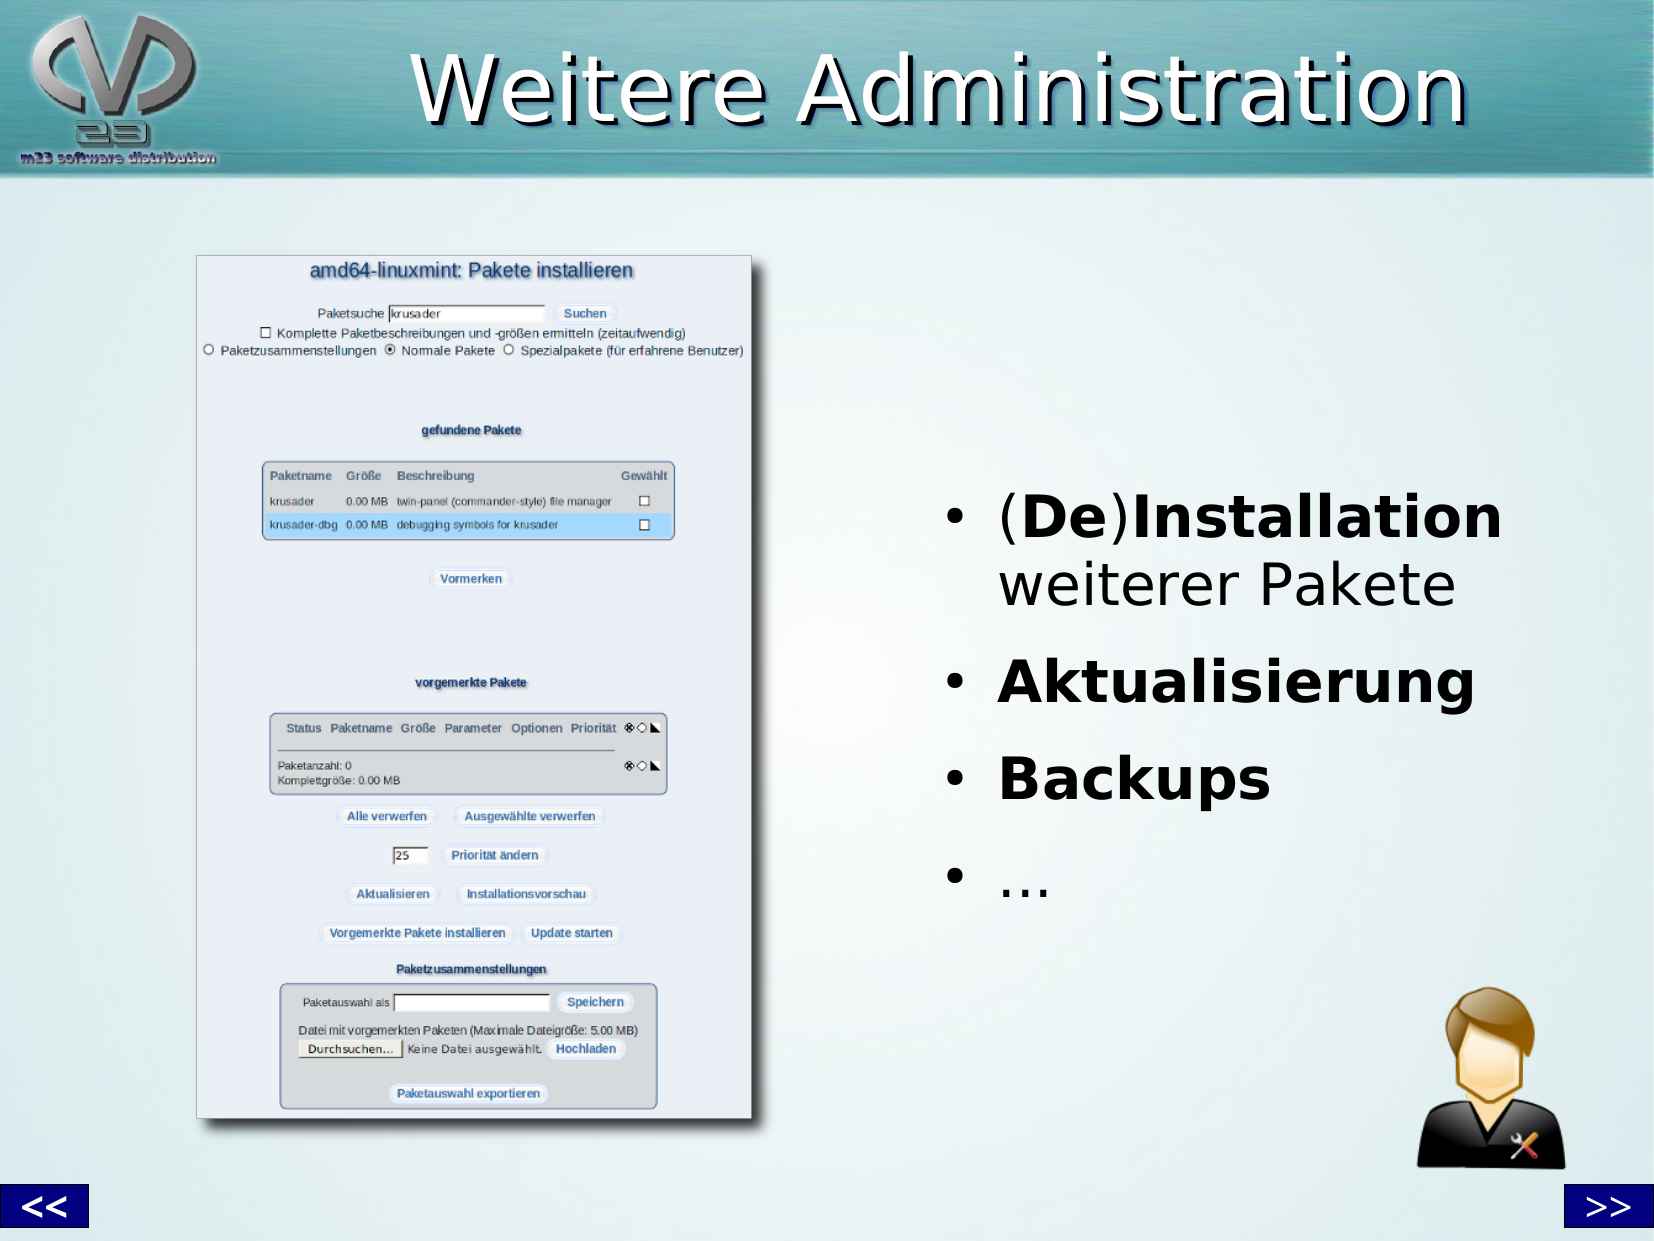

# Weitere Administration
(De)Installation weiterer Pakete
Aktualisierung
Backups
...